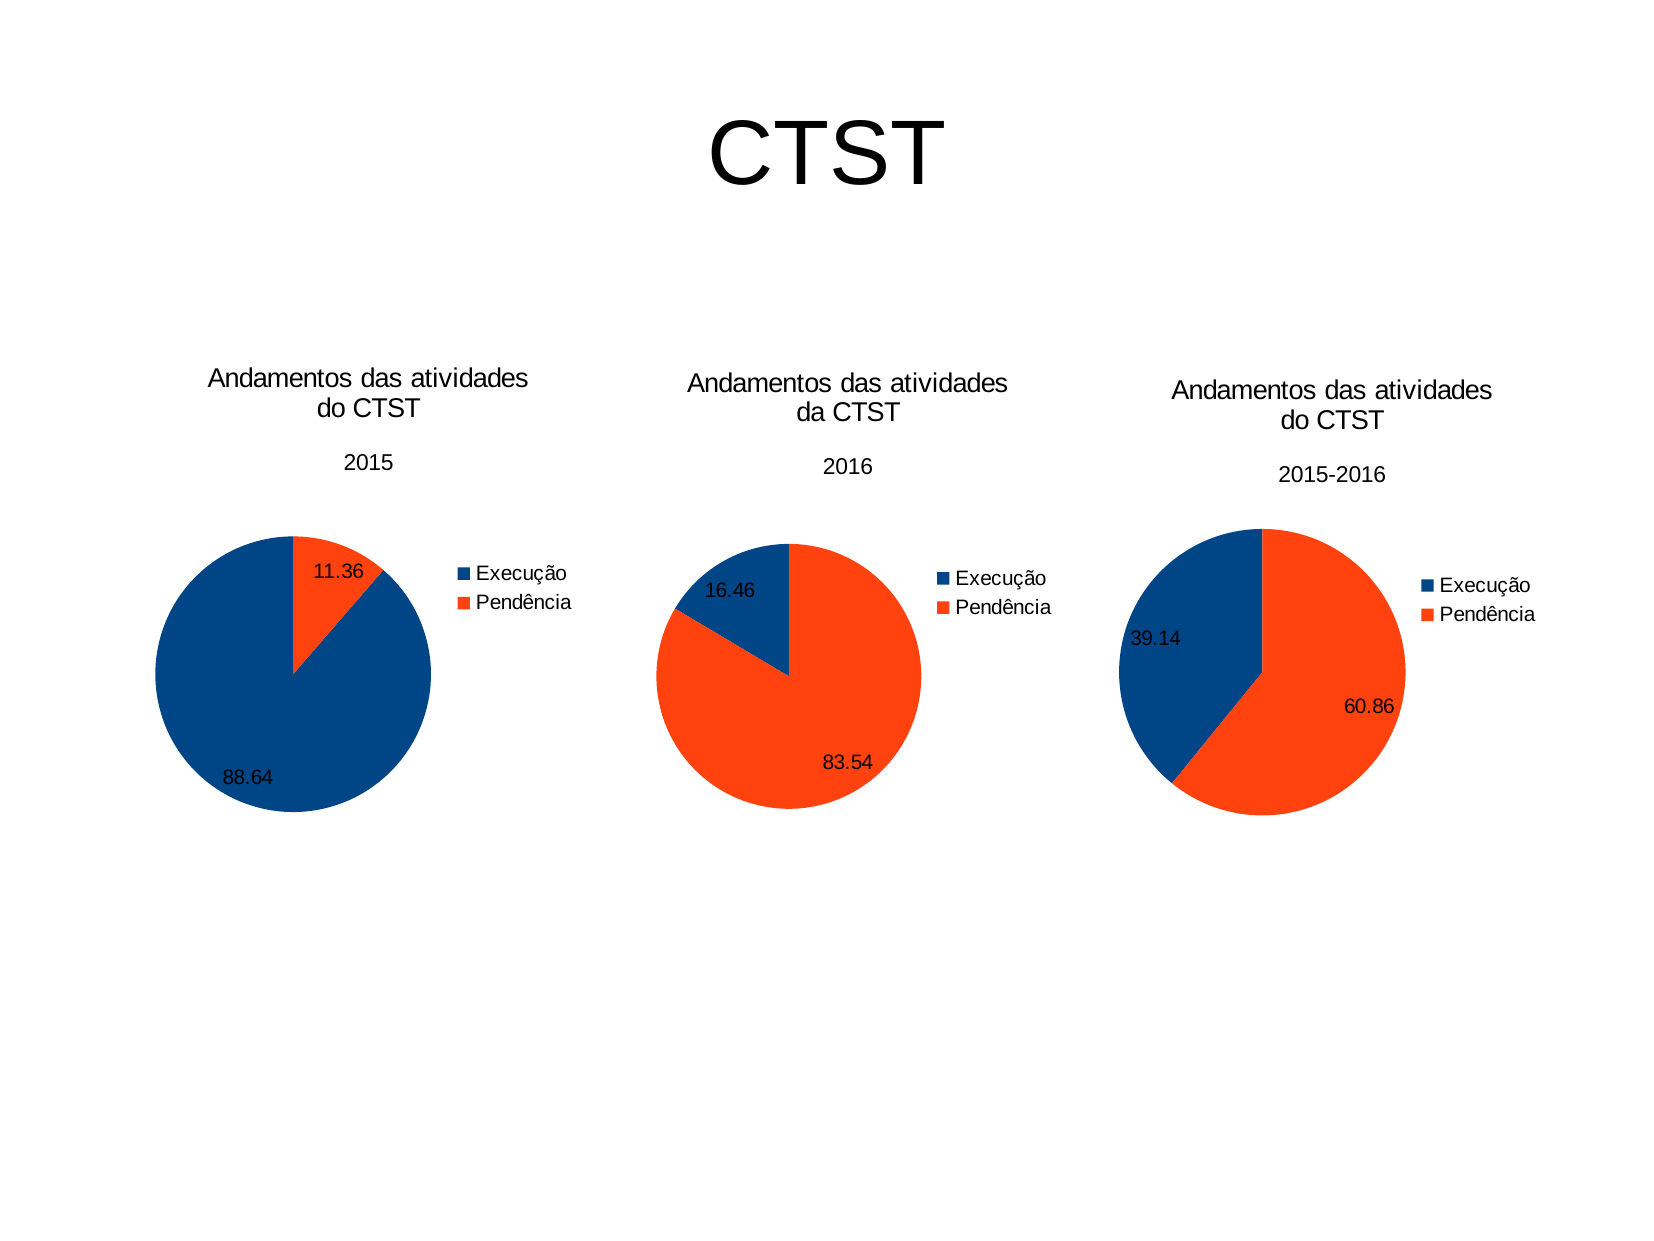

# CTST
### Chart: Andamentos das atividades do CTST
2015
| Category | Coluna 1 |
|---|---|
| Execução | 88.64 |
| Pendência | 11.36 |
### Chart: Andamentos das atividades da CTST
2016
| Category | Coluna 1 |
|---|---|
| Execução | 16.46 |
| Pendência | 83.54 |
### Chart: Andamentos das atividades do CTST
2015-2016
| Category | Coluna 1 |
|---|---|
| Execução | 39.14 |
| Pendência | 60.86 |